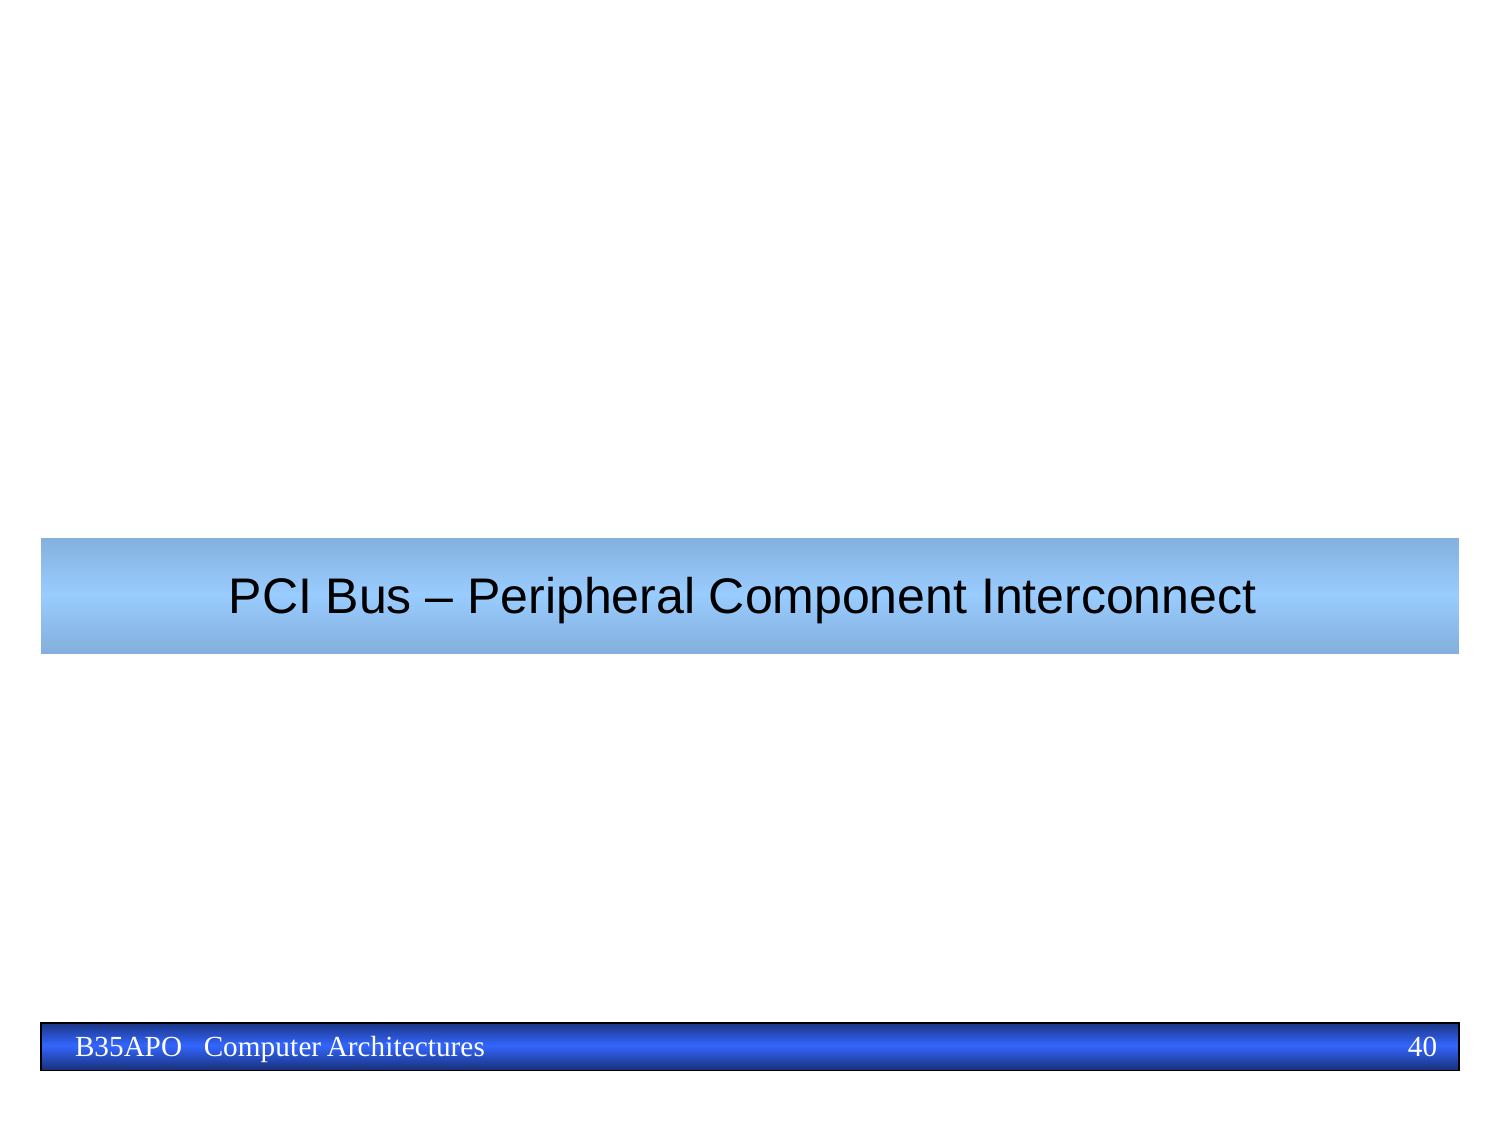

# PCI Bus – Peripheral Component Interconnect
B35APO Computer Architectures
40